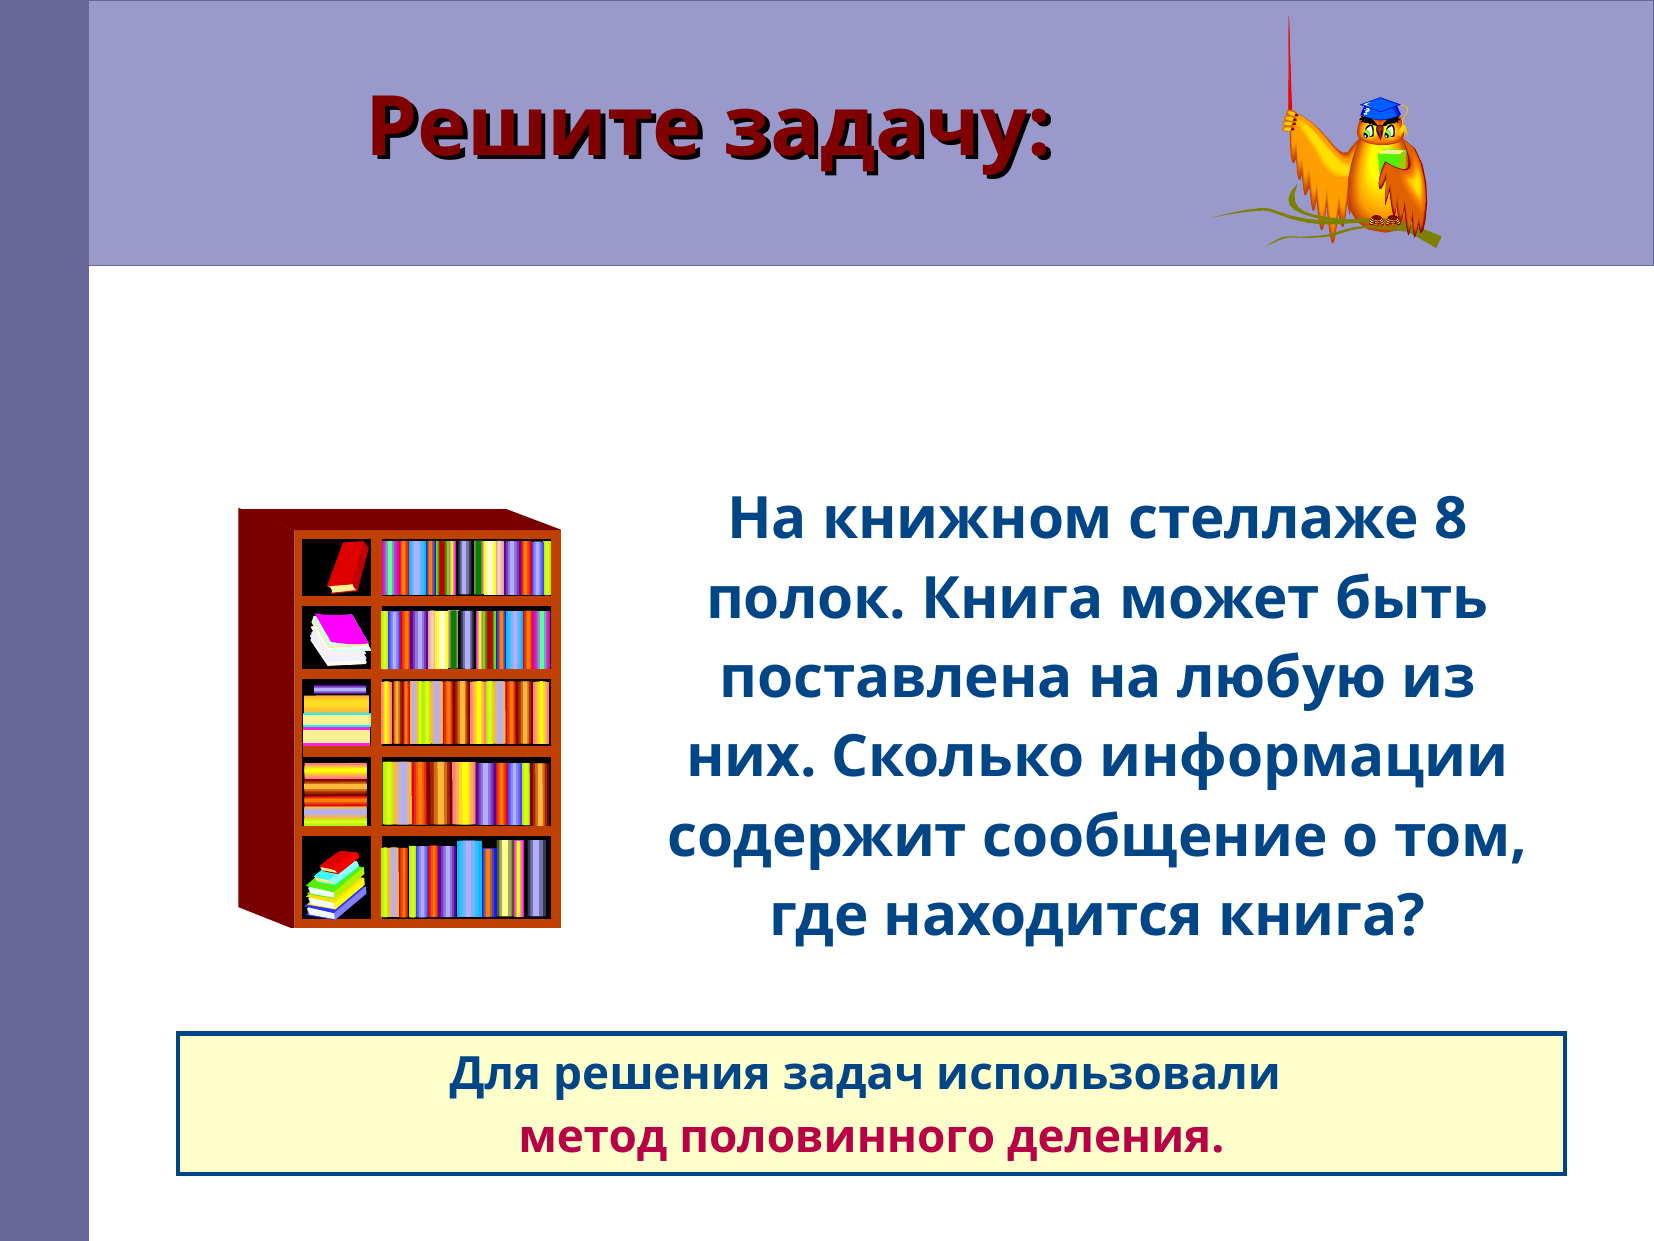

Решите задачу:
На книжном стеллаже 8 полок. Книга может быть поставлена на любую из них. Сколько информации содержит сообщение о том, где находится книга?
Для решения задач использовали
метод половинного деления.